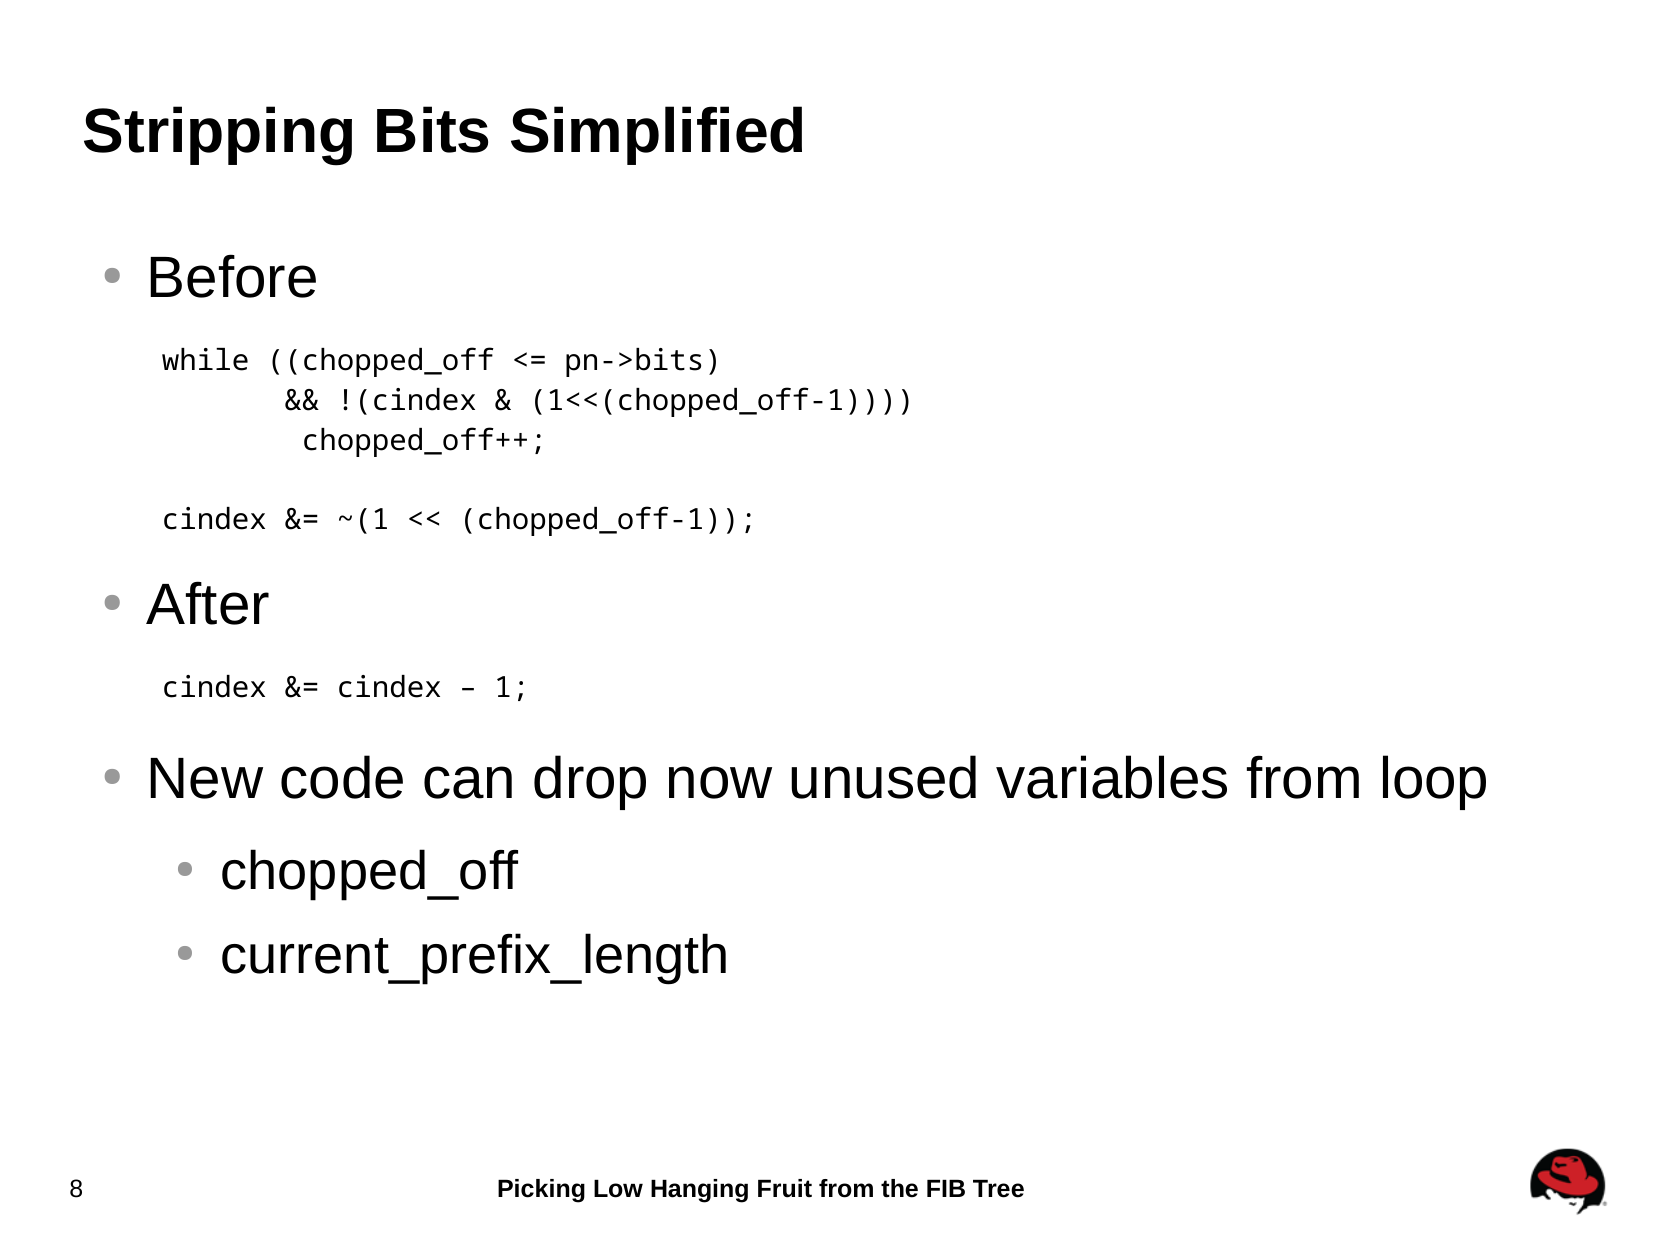

# Stripping Bits Simplified
Before
while ((chopped_off <= pn->bits)
 && !(cindex & (1<<(chopped_off-1))))
 chopped_off++;
cindex &= ~(1 << (chopped_off-1));
After
cindex &= cindex – 1;
New code can drop now unused variables from loop
chopped_off
current_prefix_length